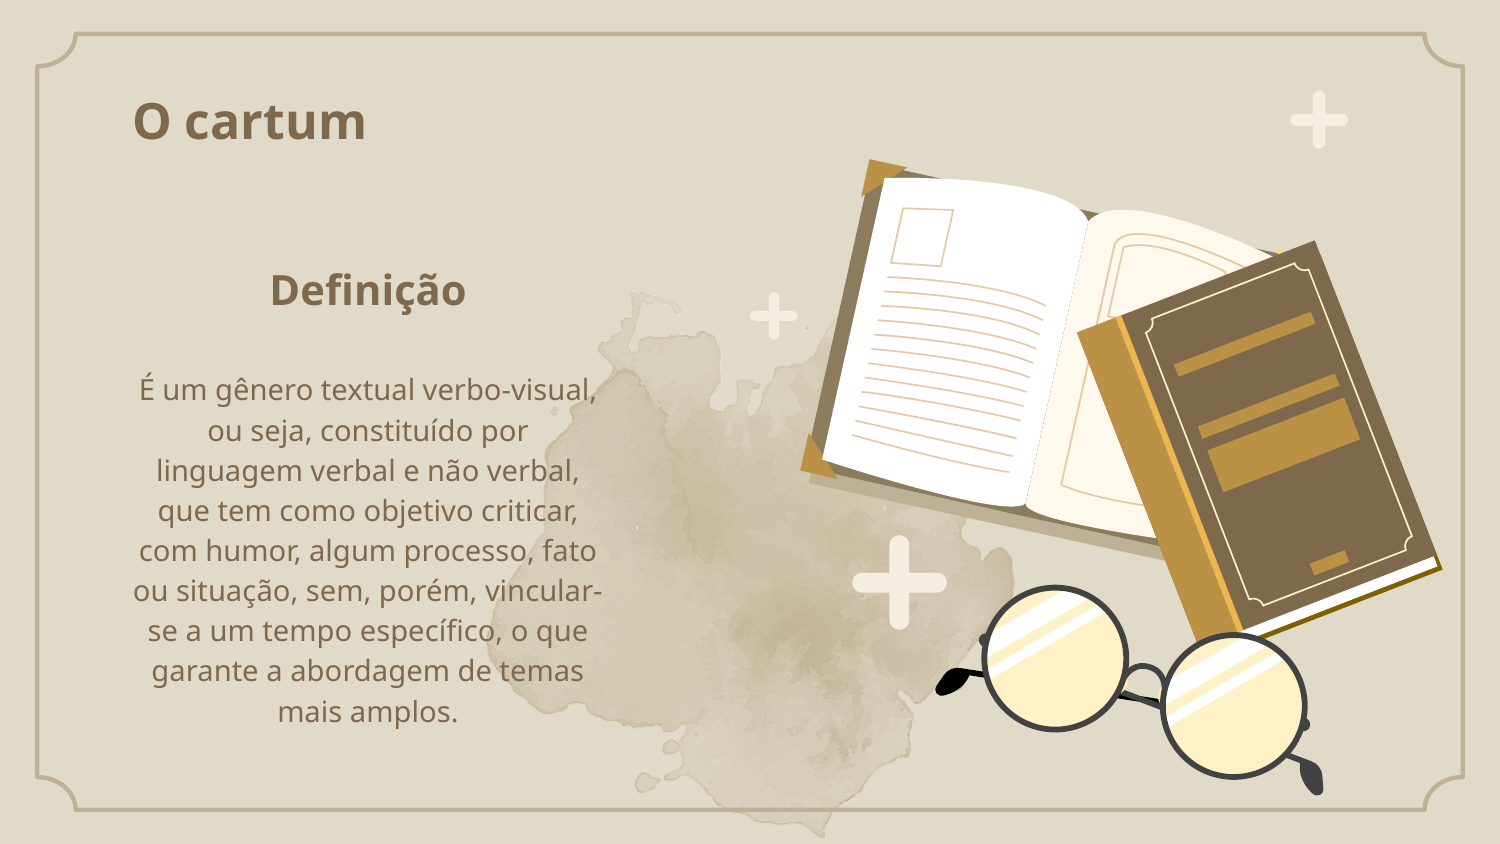

# O cartum
Definição
É um gênero textual verbo-visual, ou seja, constituído por linguagem verbal e não verbal, que tem como objetivo criticar, com humor, algum processo, fato ou situação, sem, porém, vincular-se a um tempo específico, o que garante a abordagem de temas mais amplos.